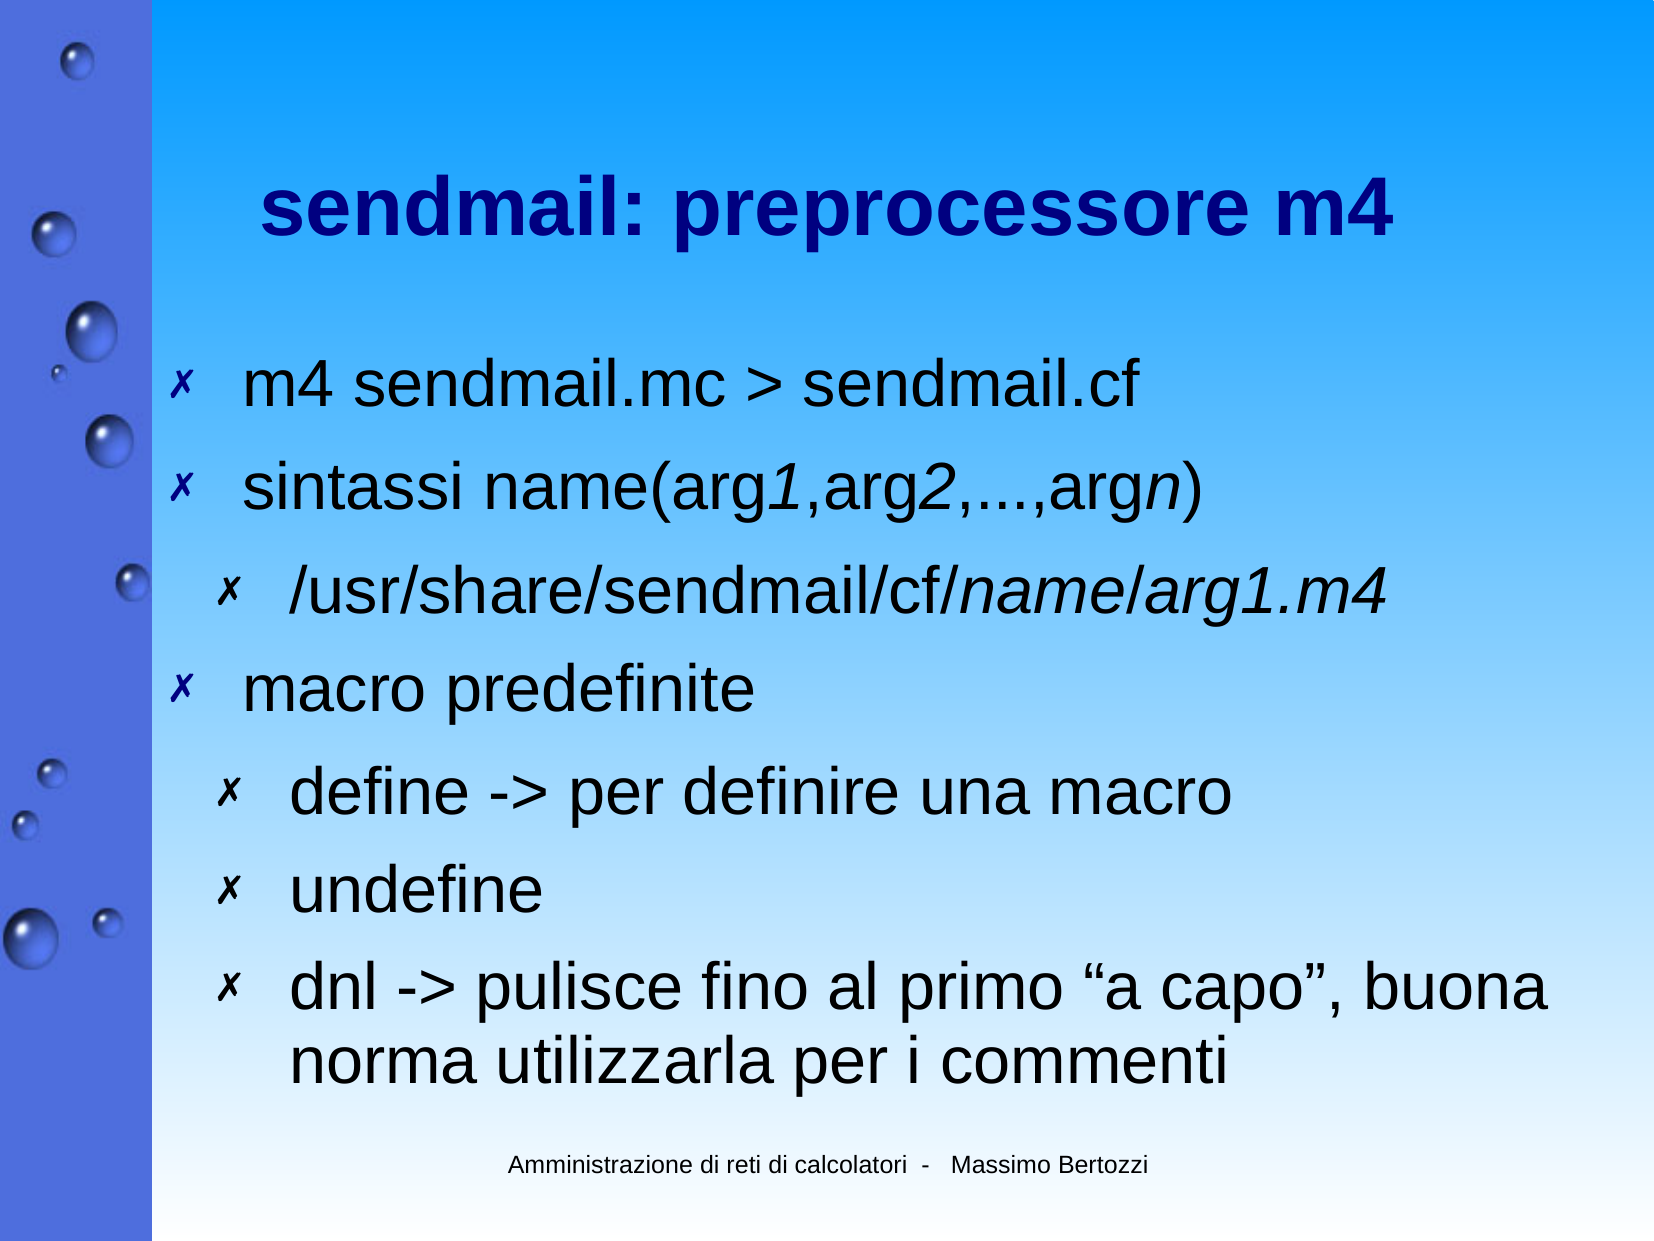

# sendmail: preprocessore m4
m4 sendmail.mc > sendmail.cf
sintassi name(arg1,arg2,...,argn)
/usr/share/sendmail/cf/name/arg1.m4
macro predefinite
define -> per definire una macro
undefine
dnl -> pulisce fino al primo “a capo”, buona norma utilizzarla per i commenti